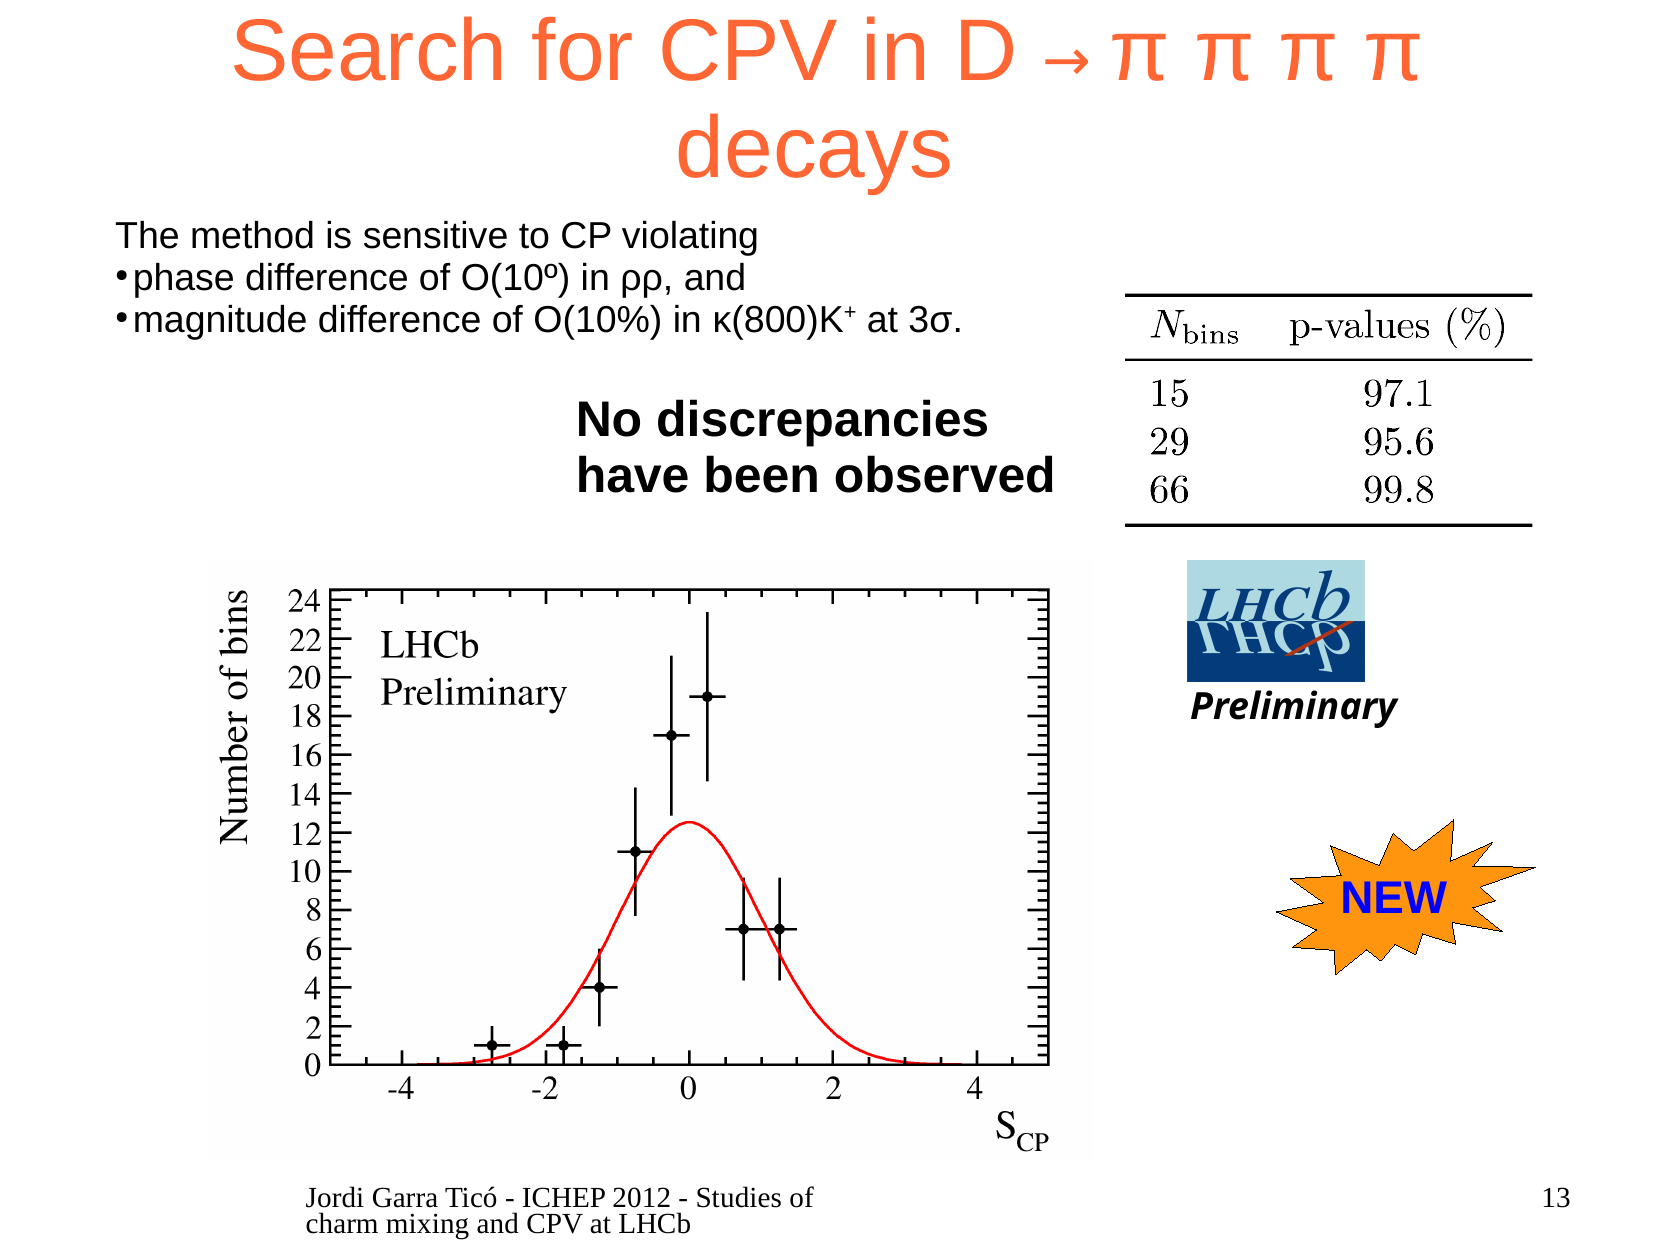

# Search for CPV in D → π π π π decays
The method is sensitive to CP violating
phase difference of O(10º) in ρρ, and
magnitude difference of O(10%) in κ(800)K+ at 3σ.
No discrepancies have been observed
Preliminary
NEW
Jordi Garra Ticó - ICHEP 2012 - Studies of charm mixing and CPV at LHCb
13